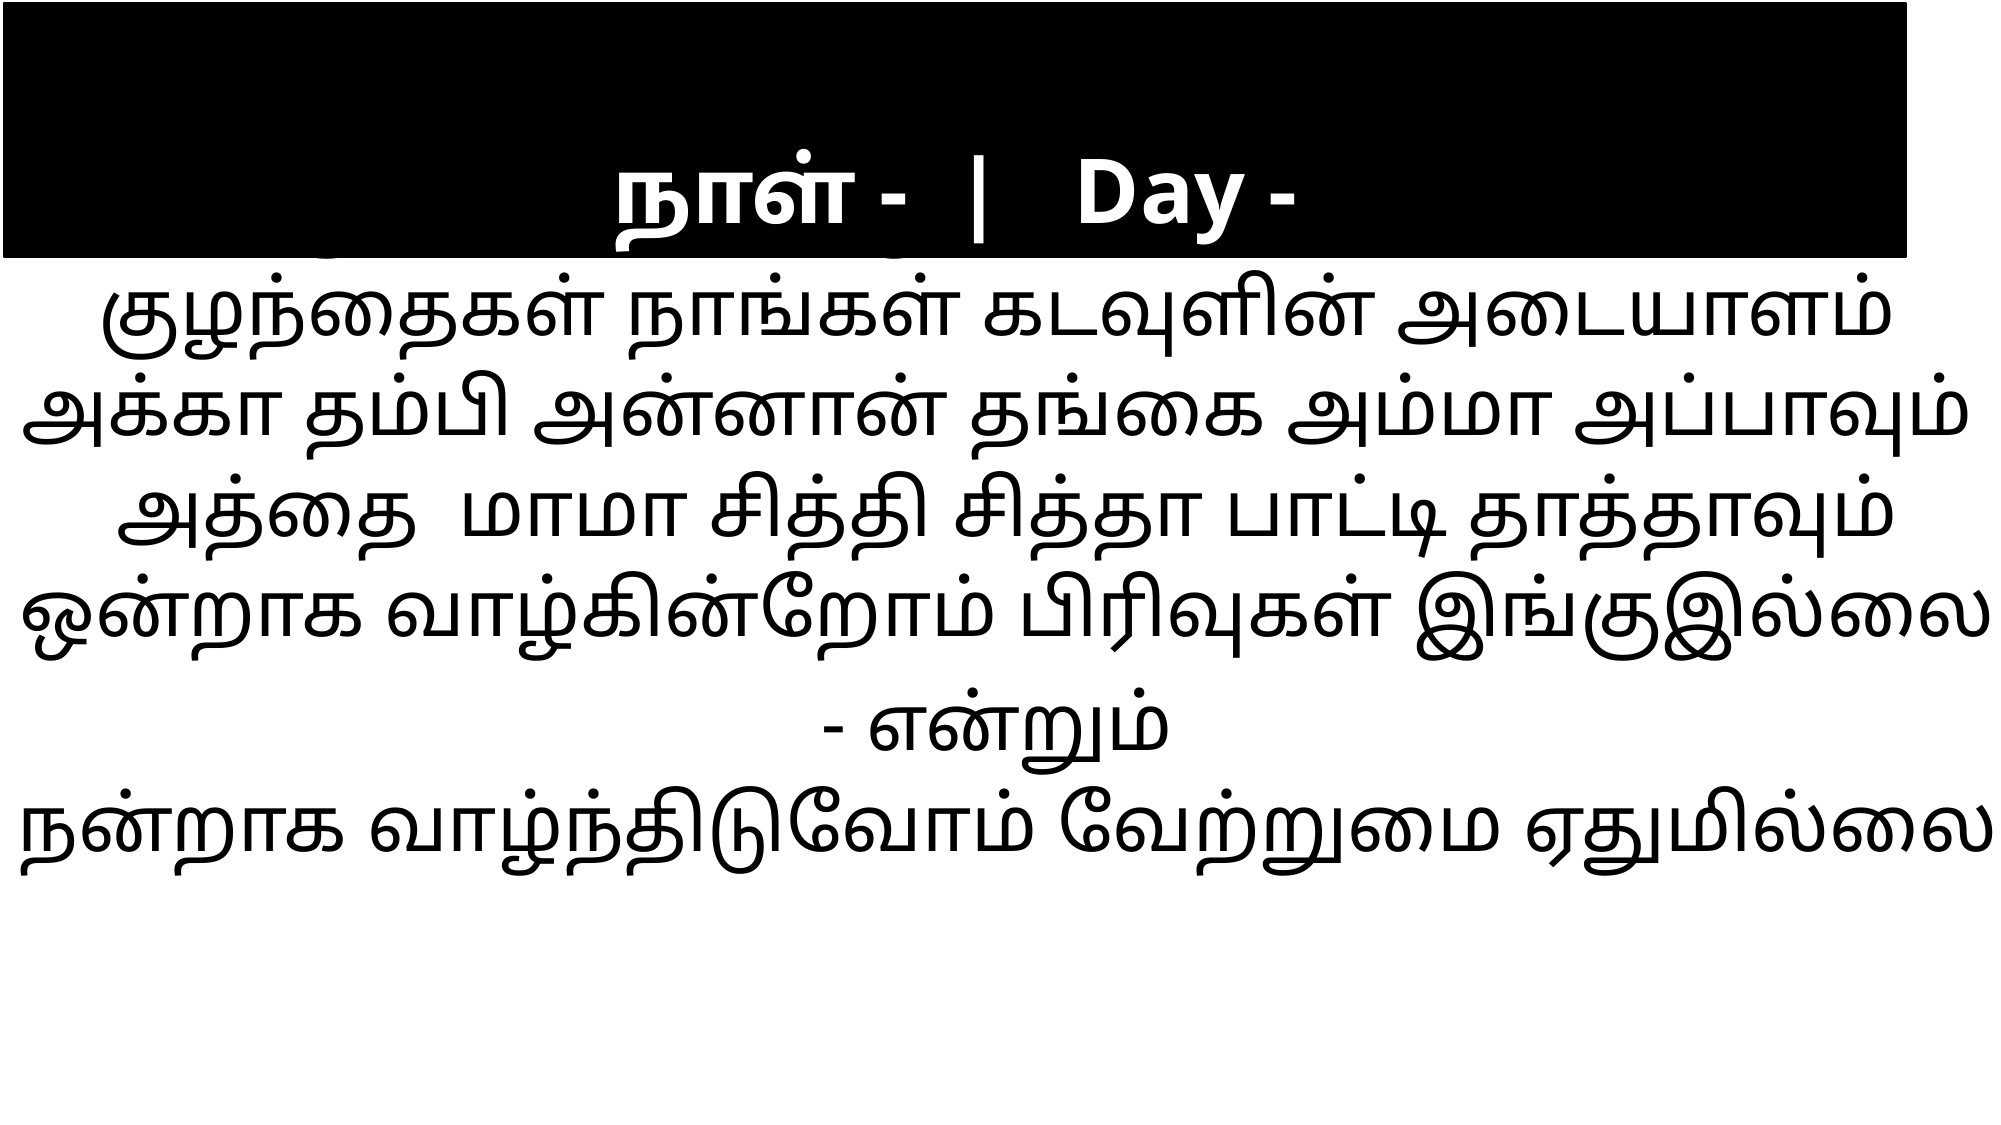

நாள் - | Day -
# Chinna Manushanukkulla
குடும்பம் என்பது கூட்டிப் பரலோகம்
குழந்தைகள் நாங்கள் கடவுளின் அடையாளம்
அக்கா தம்பி அன்னான் தங்கை அம்மா அப்பாவும்
அத்தை மாமா சித்தி சித்தா பாட்டி தாத்தாவும்
ஒன்றாக வாழ்கின்றோம் பிரிவுகள் இங்குஇல்லை - என்றும்
நன்றாக வாழ்ந்திடுவோம் வேற்றுமை ஏதுமில்லை